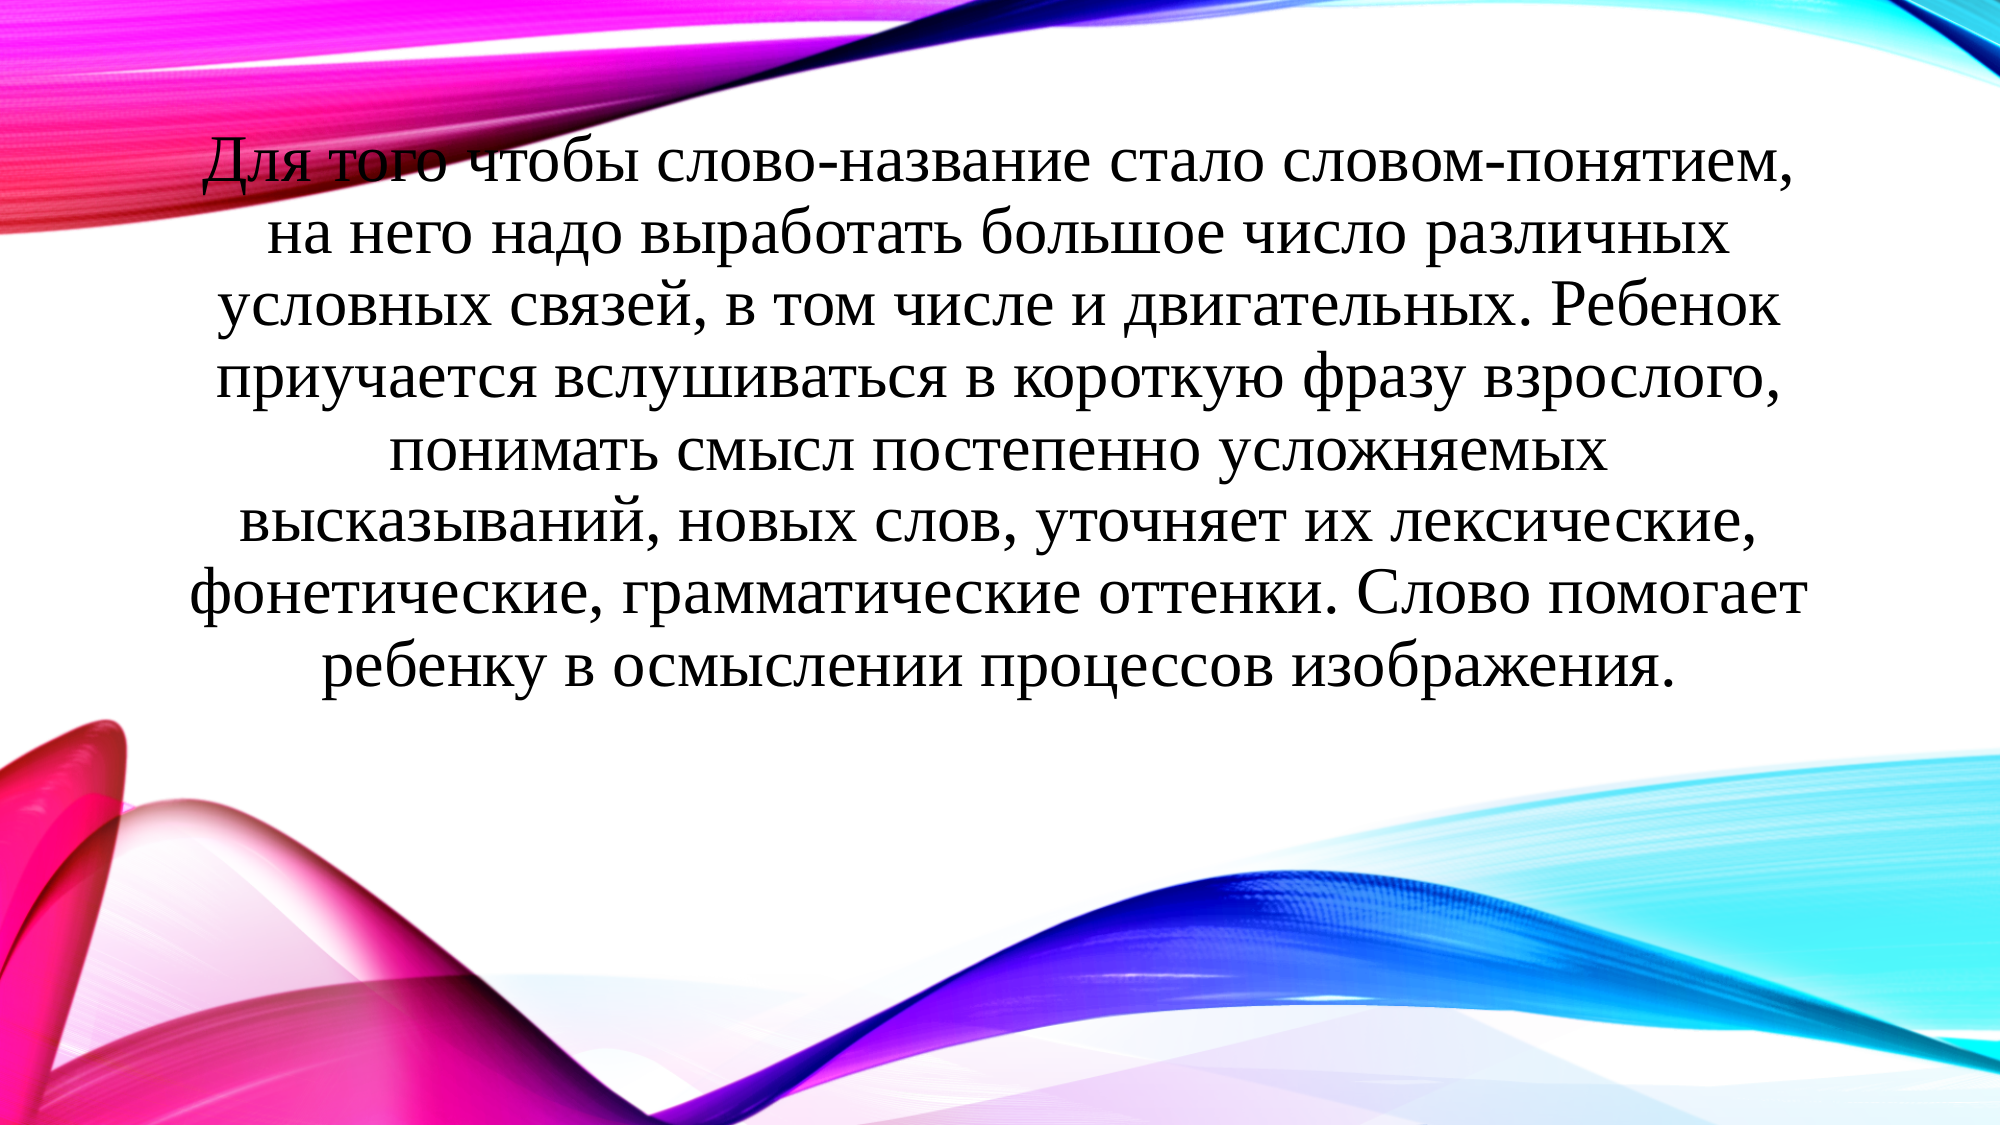

Для того чтобы слово-название стало словом-понятием, на него надо выработать большое число различных условных связей, в том числе и двигательных. Ребенок приучается вслушиваться в короткую фразу взрослого, понимать смысл постепенно усложняемых высказываний, новых слов, уточняет их лексические, фонетические, грамматические оттенки. Слово помогает ребенку в осмыслении процессов изображения.